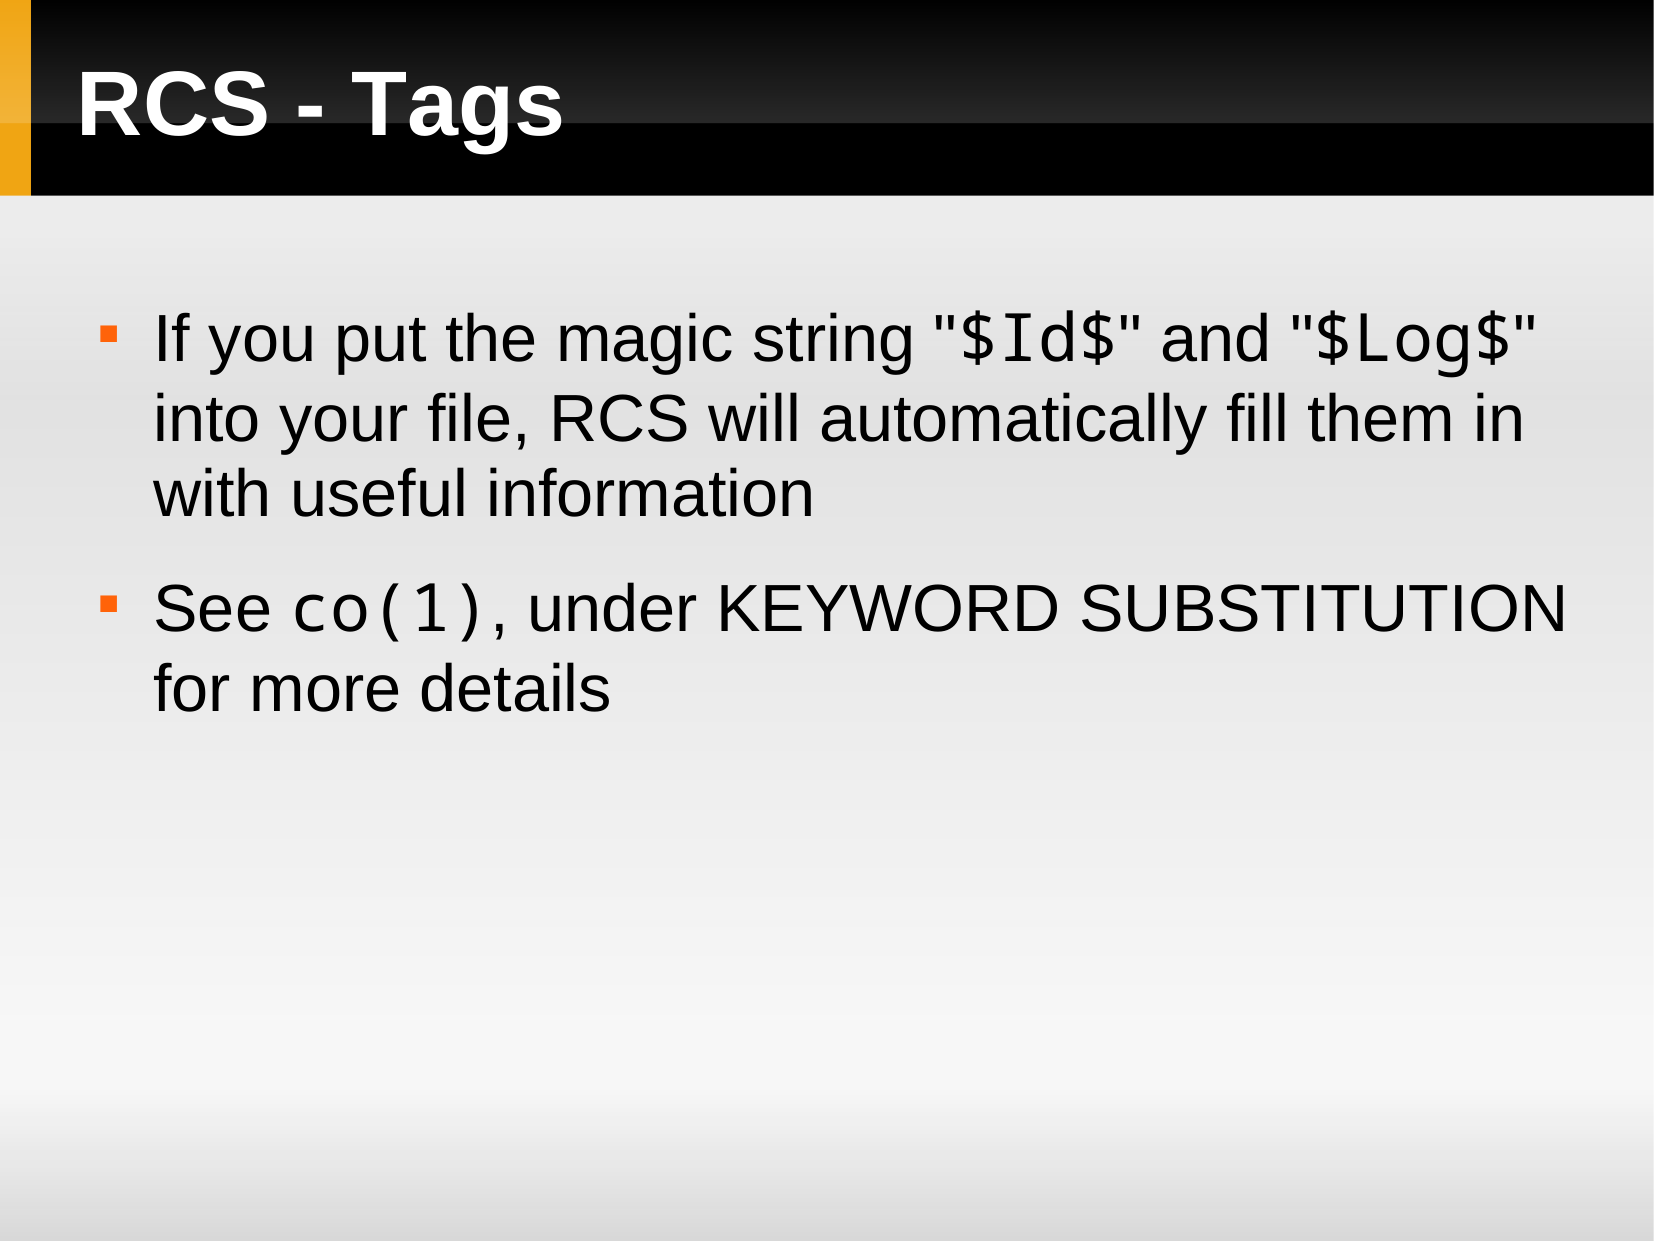

# RCS - Tags
If you put the magic string "$Id$" and "$Log$" into your file, RCS will automatically fill them in with useful information
See co(1), under KEYWORD SUBSTITUTION for more details